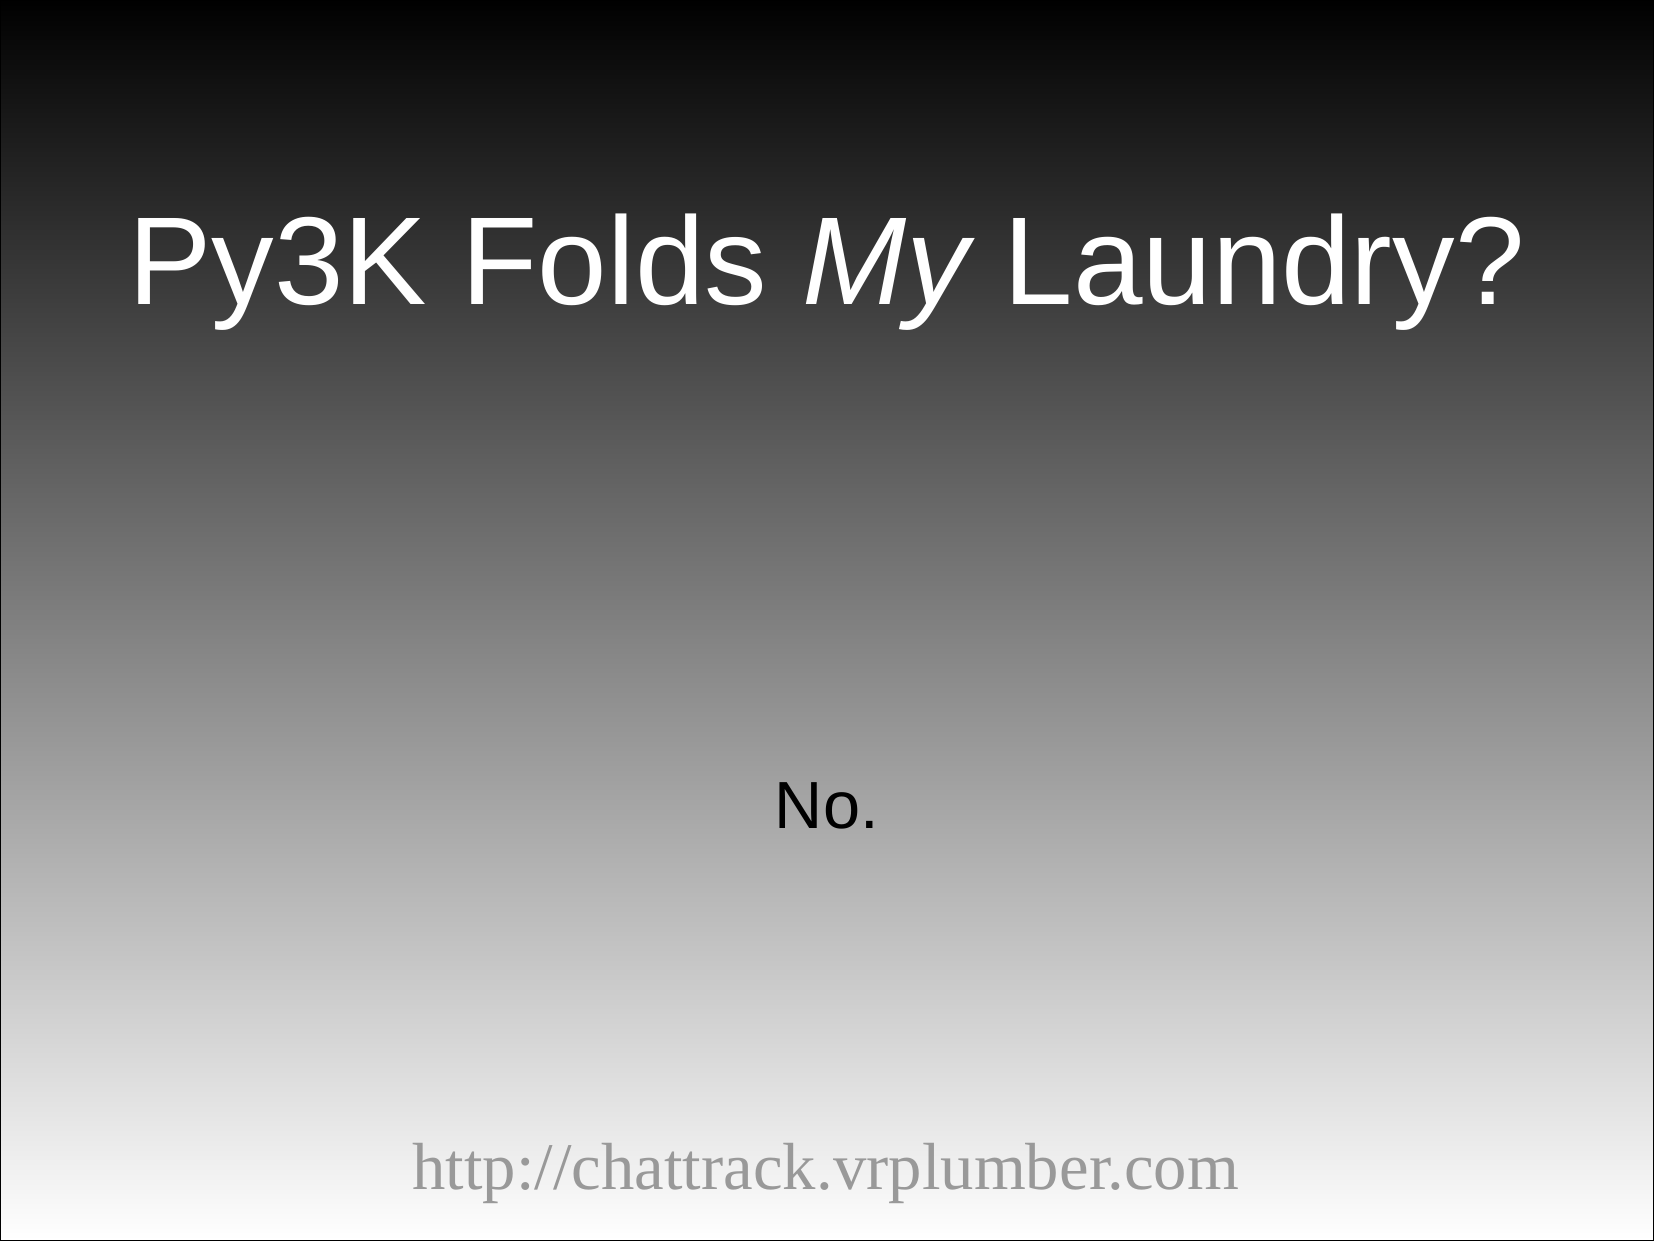

# Py3K Folds My Laundry?
No.
http://chattrack.vrplumber.com
25